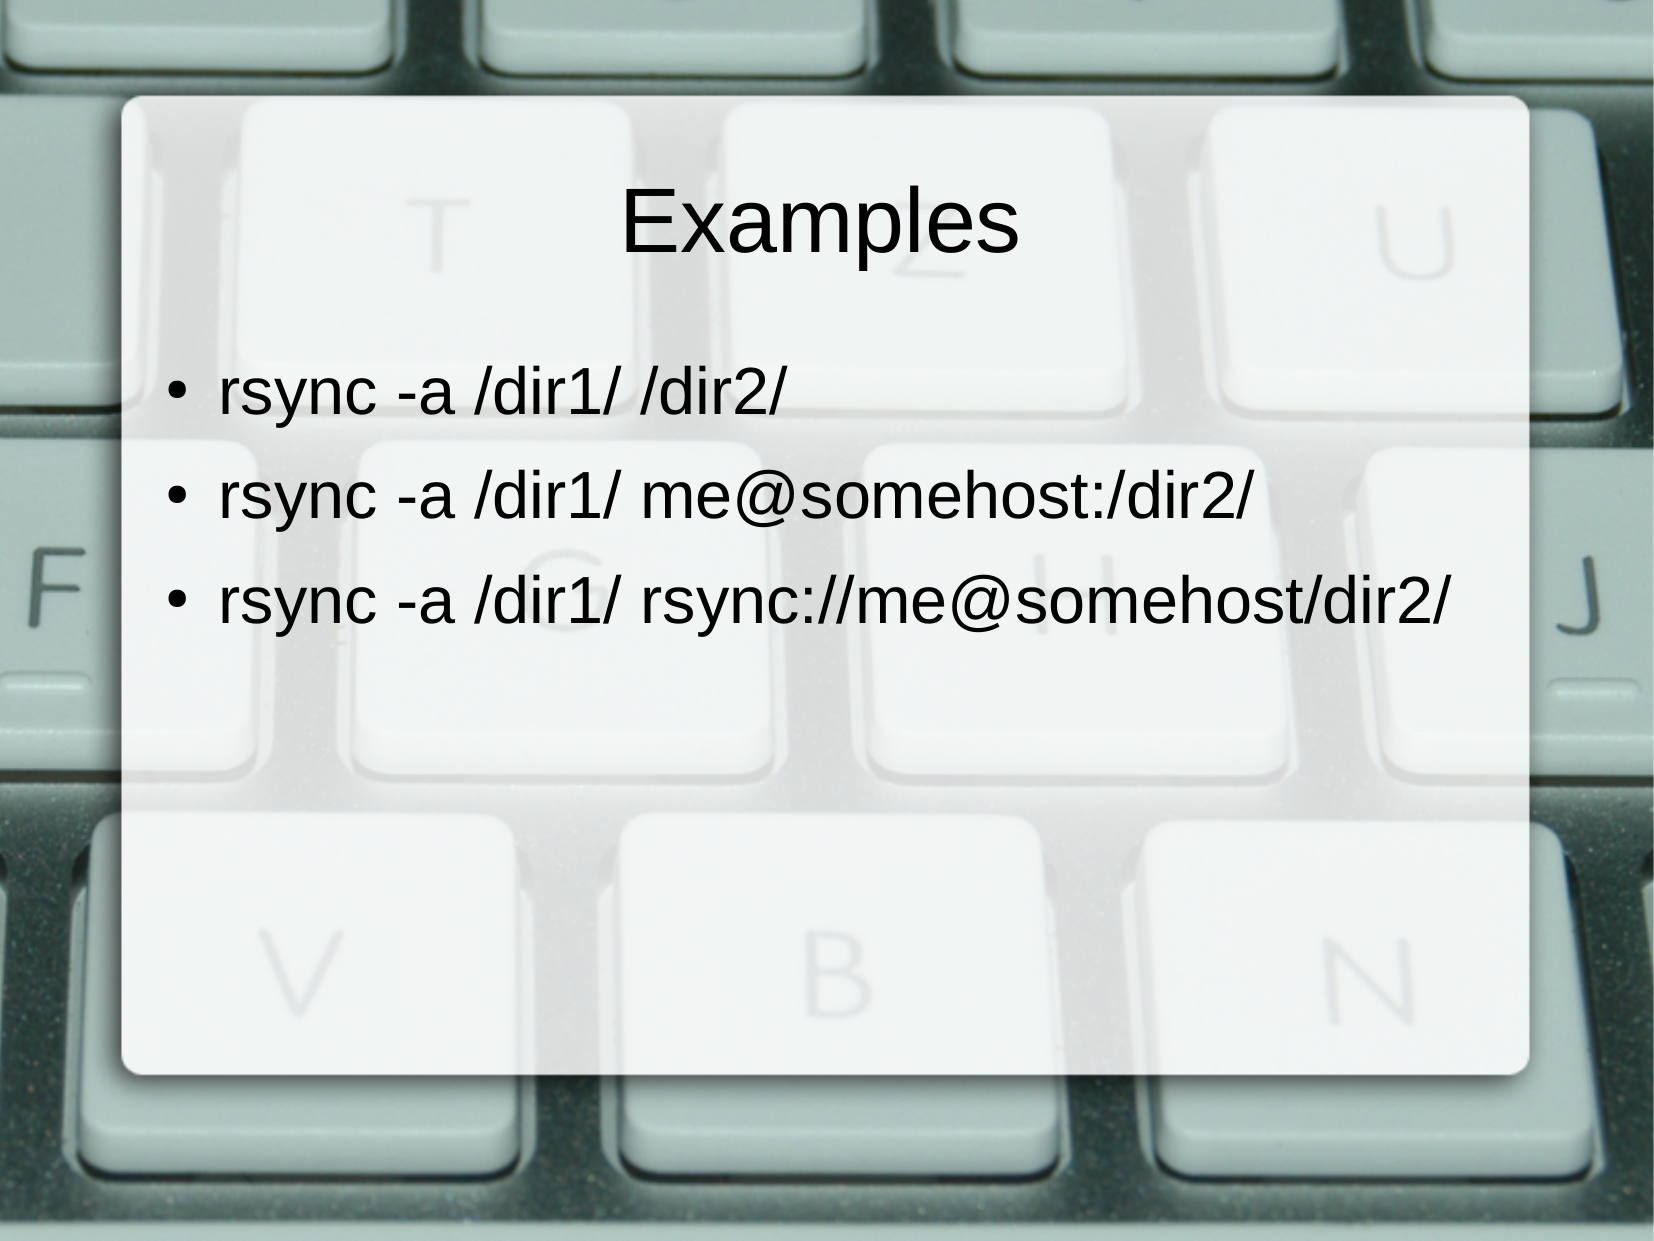

# Examples
rsync -a /dir1/ /dir2/
rsync -a /dir1/ me@somehost:/dir2/
rsync -a /dir1/ rsync://me@somehost/dir2/